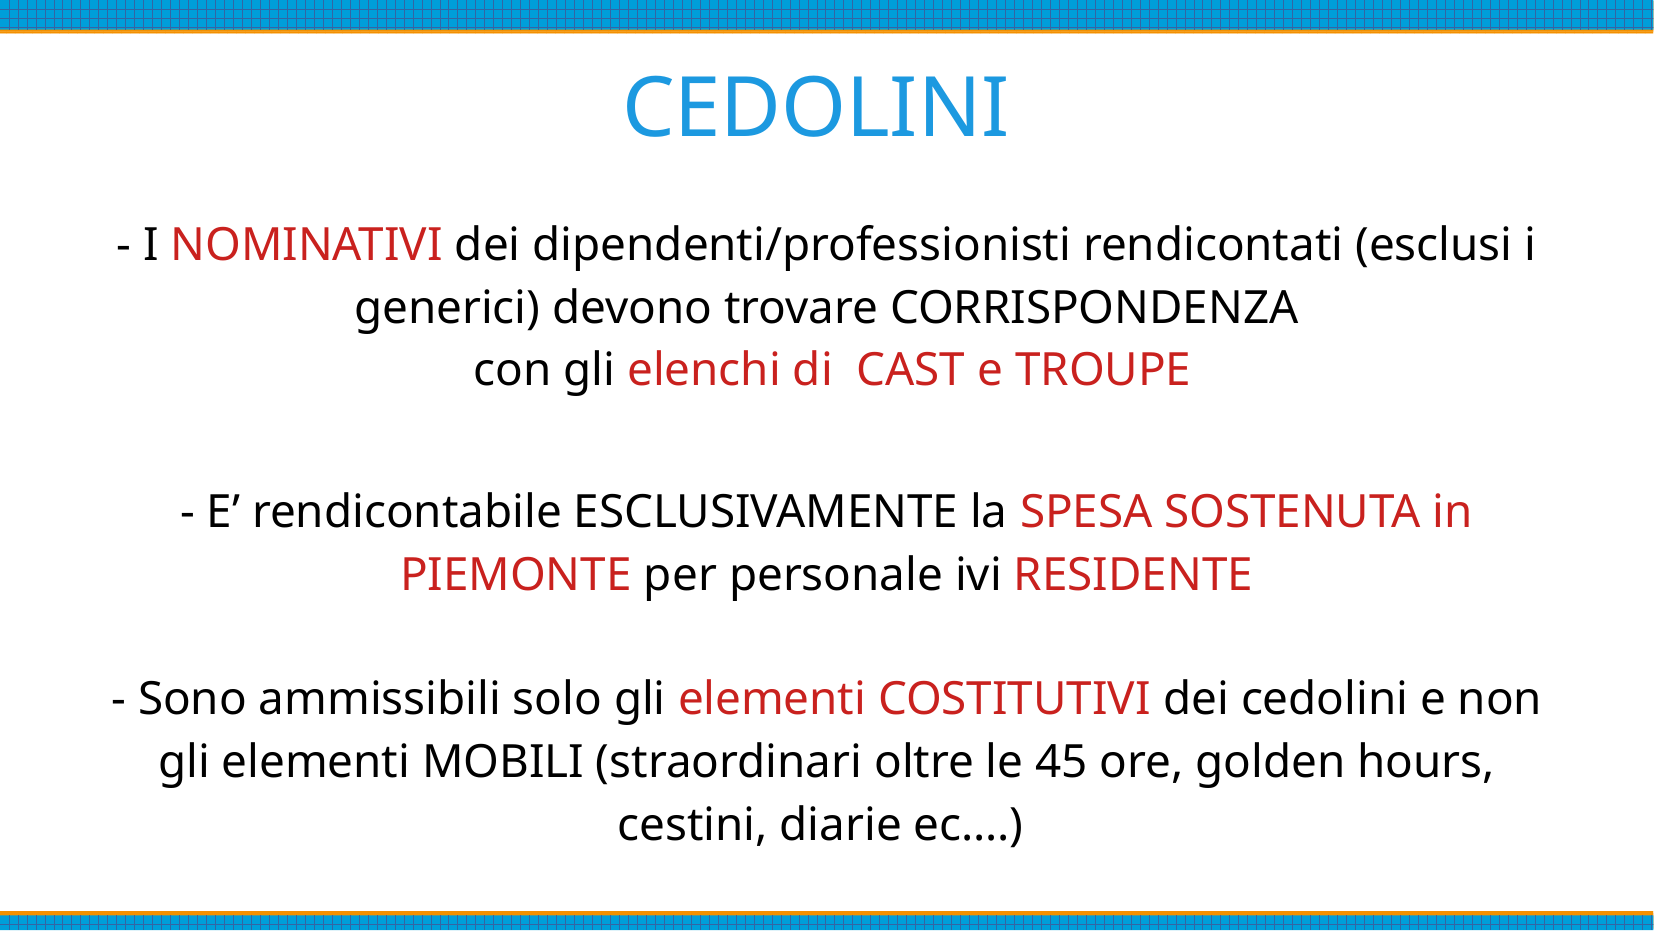

# CEDOLINI
- I NOMINATIVI dei dipendenti/professionisti rendicontati (esclusi i generici) devono trovare CORRISPONDENZA
 con gli elenchi di CAST e TROUPE
- E’ rendicontabile ESCLUSIVAMENTE la SPESA SOSTENUTA in PIEMONTE per personale ivi RESIDENTE
- Sono ammissibili solo gli elementi COSTITUTIVI dei cedolini e non gli elementi MOBILI (straordinari oltre le 45 ore, golden hours, cestini, diarie ec….)